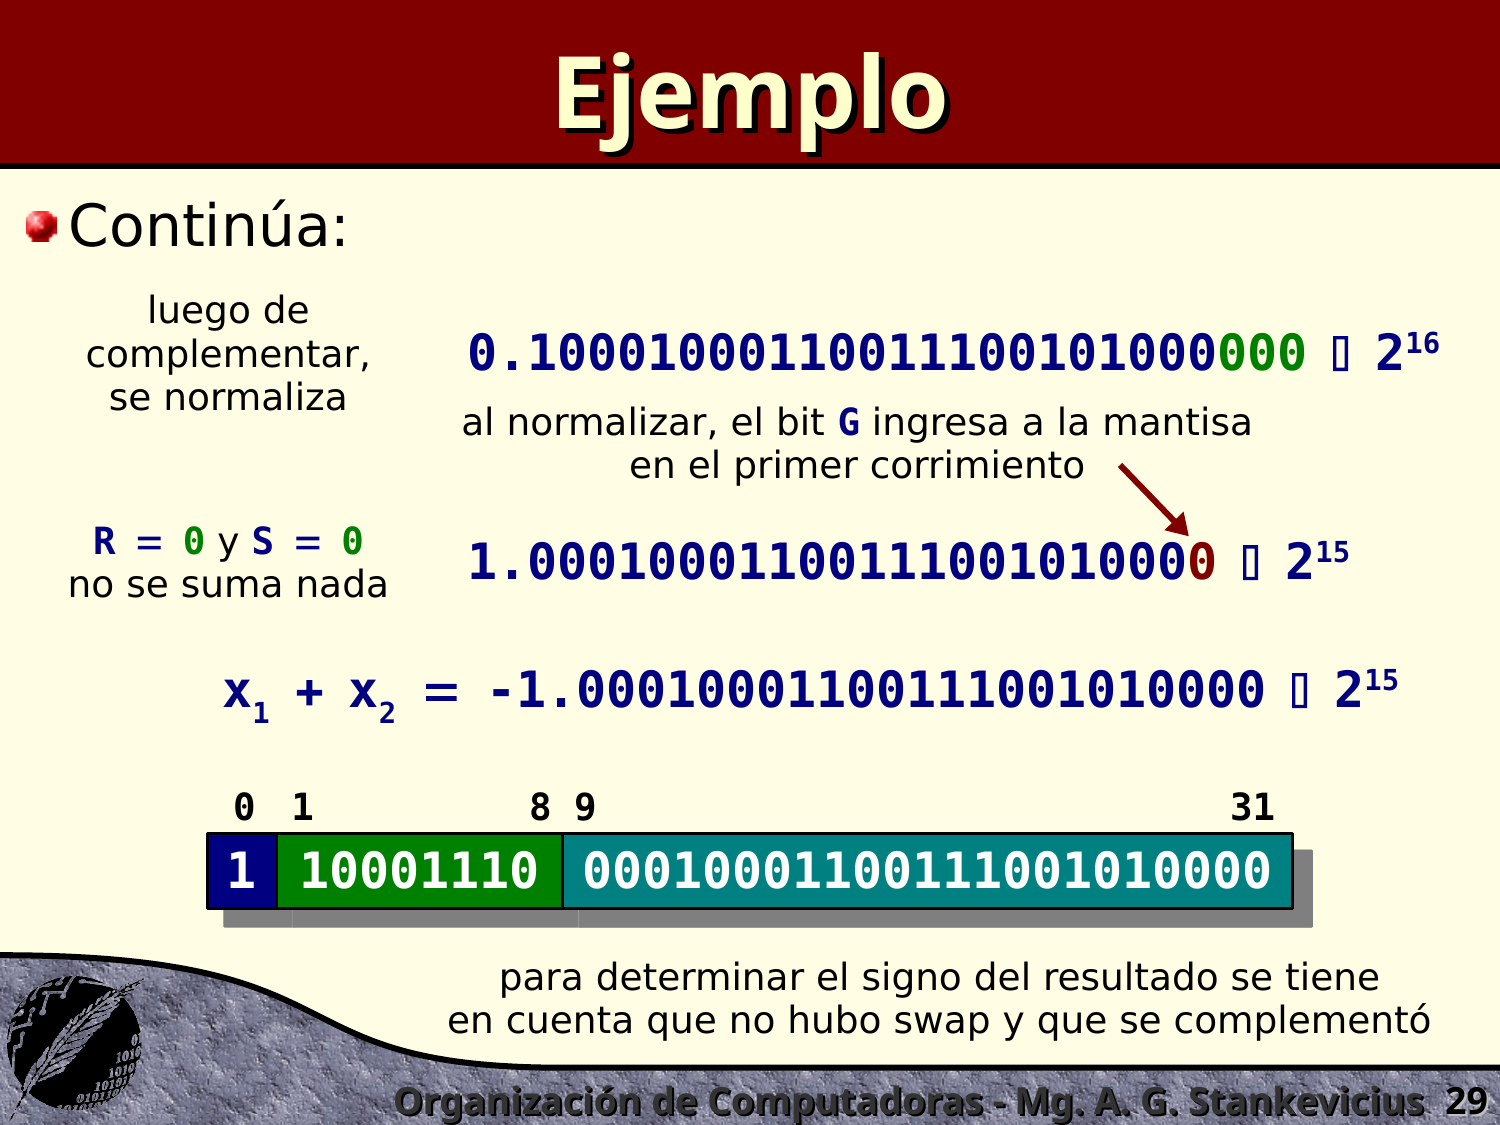

# Ejemplo
Continúa:
luego de
complementar,
se normaliza
 0.10001000110011100101000000  216
 1.00010001100111001010000  215
 x1 + x2 = -1.00010001100111001010000  215
al normalizar, el bit G ingresa a la mantisa
en el primer corrimiento
R = 0 y S = 0
no se suma nada
0 1 8 9 31
1
10001110
00010001100111001010000
para determinar el signo del resultado se tiene
en cuenta que no hubo swap y que se complementó
29